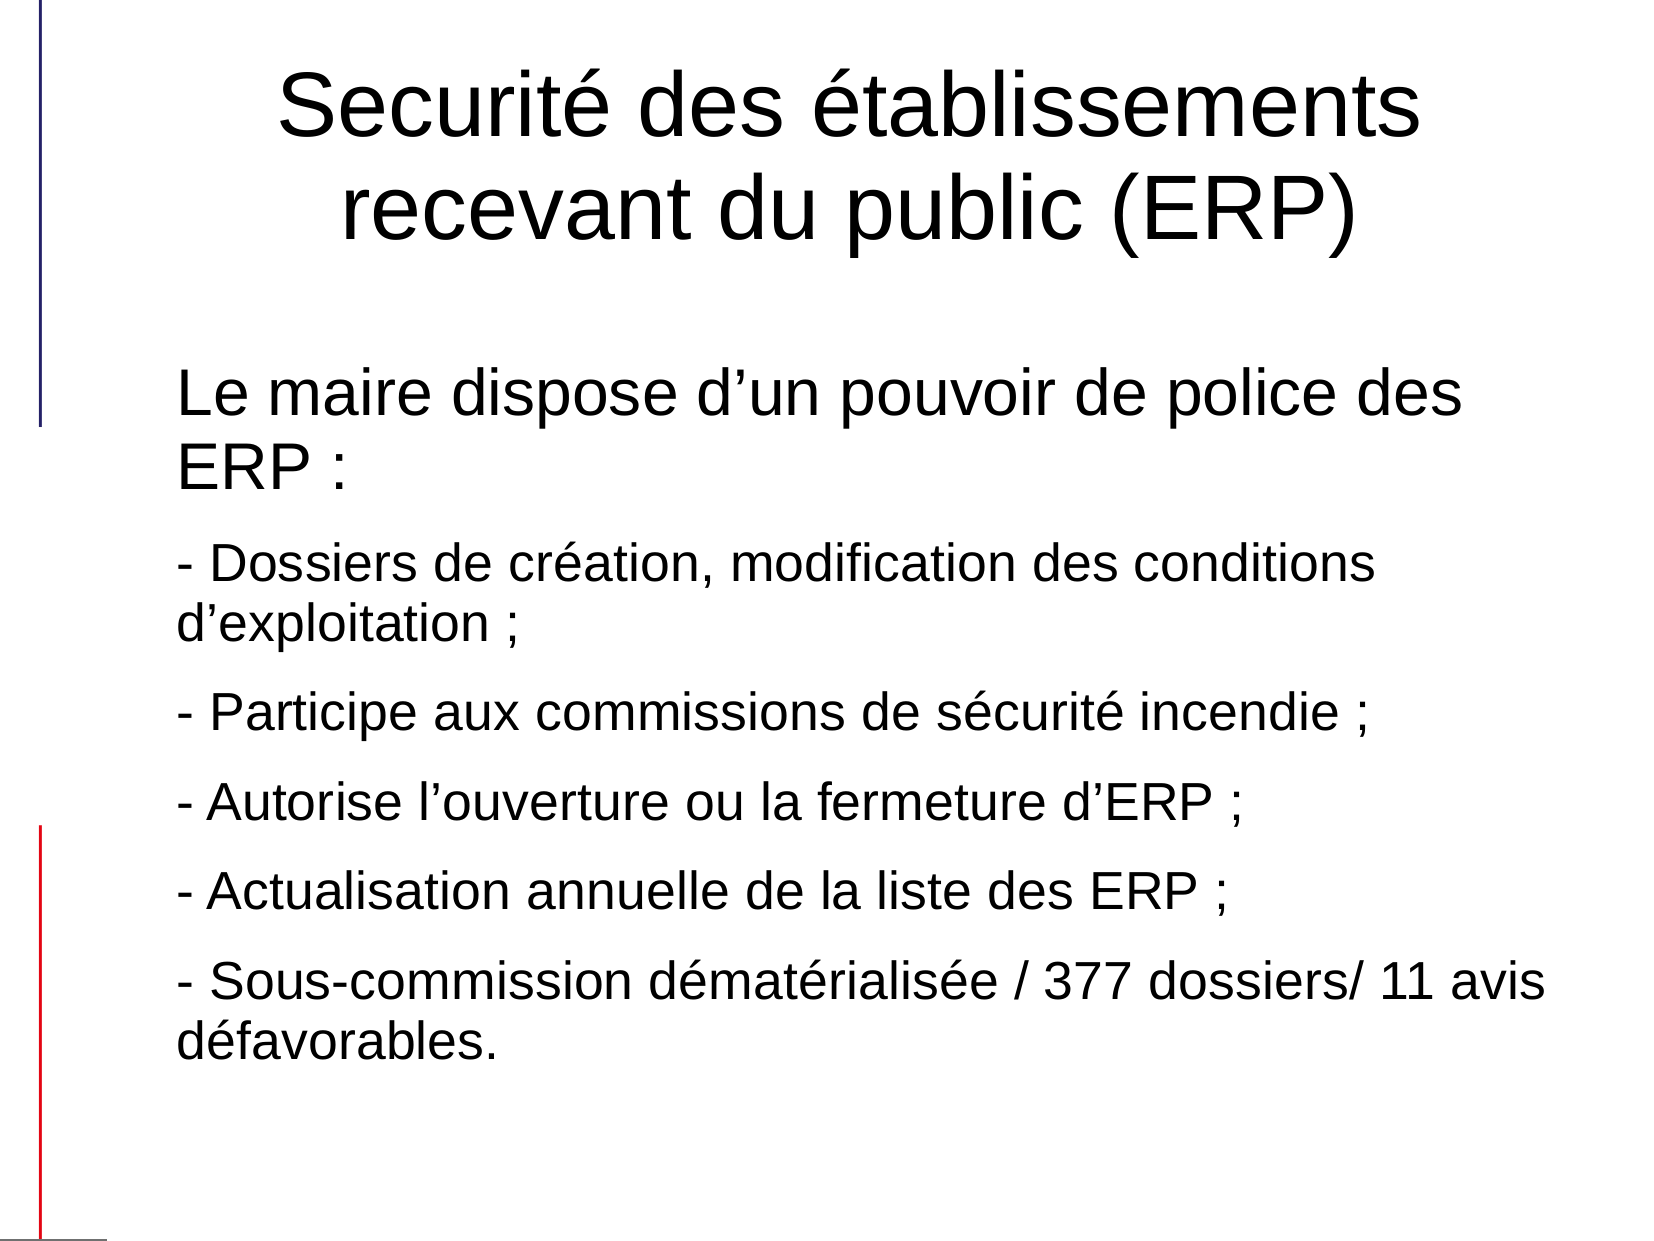

# Securité des établissements recevant du public (ERP)
Le maire dispose d’un pouvoir de police des ERP :
- Dossiers de création, modification des conditions d’exploitation ;
- Participe aux commissions de sécurité incendie ;
- Autorise l’ouverture ou la fermeture d’ERP ;
- Actualisation annuelle de la liste des ERP ;
- Sous-commission dématérialisée / 377 dossiers/ 11 avis défavorables.